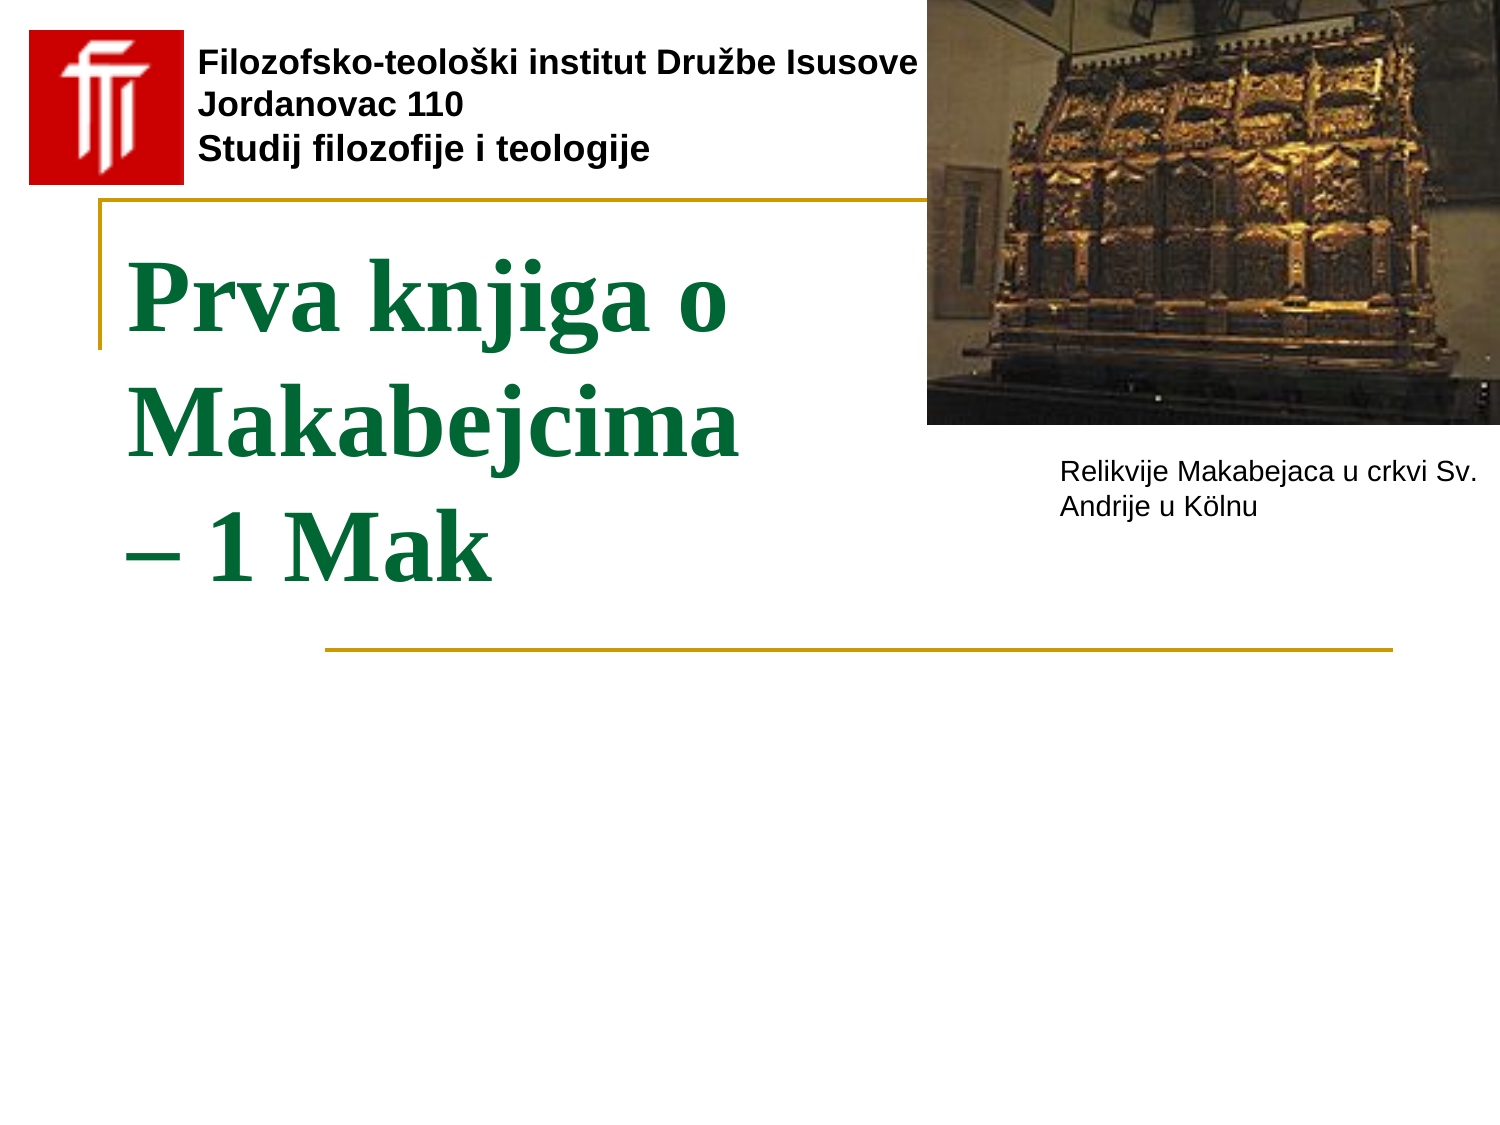

Filozofsko-teološki institut Družbe Isusove
Jordanovac 110
Studij filozofije i teologije
# Prva knjiga o Makabejcima – 1 Mak
Relikvije Makabejaca u crkvi Sv. Andrije u Kölnu